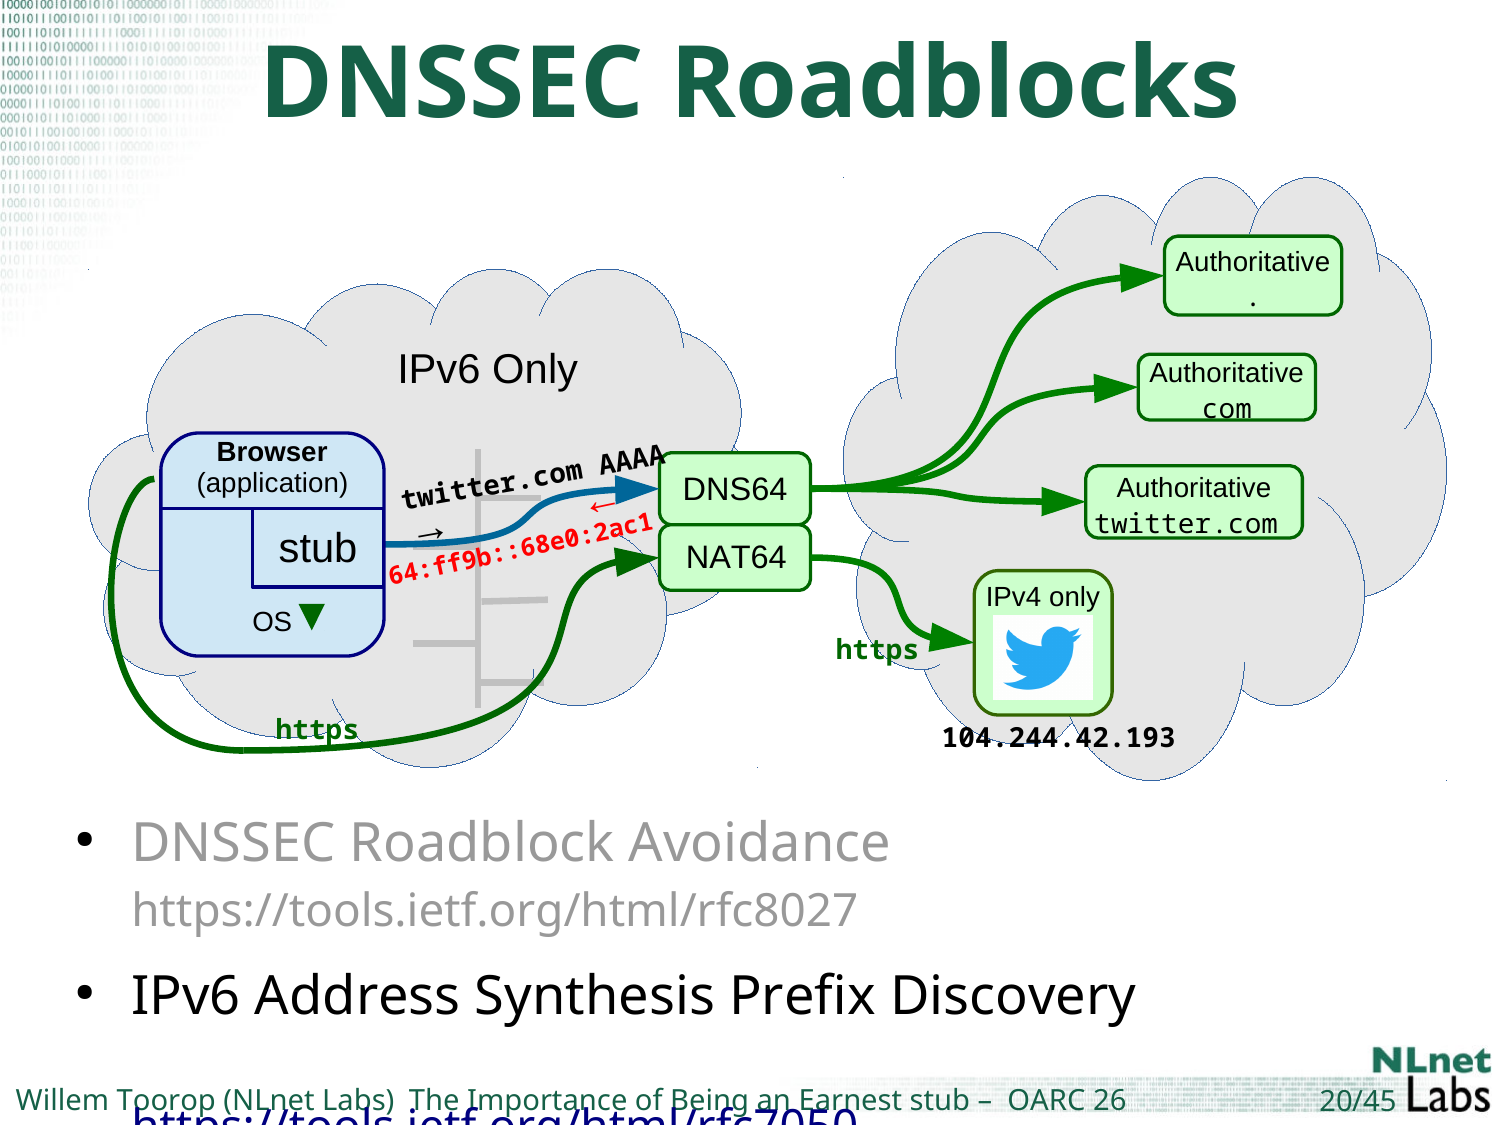

# DNSSEC Roadblocks
Authoritative
.
IPv6 Only
Authoritative
com
Browser
twitter.com AAAA
(application)
DNS64
←
Authoritative
twitter.com
→
stub
64:ff9b::68e0:2ac1
NAT64
IPv4 only
OS
https
https
104.244.42.193
DNSSEC Roadblock Avoidance https://tools.ietf.org/html/rfc8027
IPv6 Address Synthesis Prefix Discovery
 https://tools.ietf.org/html/rfc7050
+DNS64 capability https://tools.ietf.org/html/rfc6147